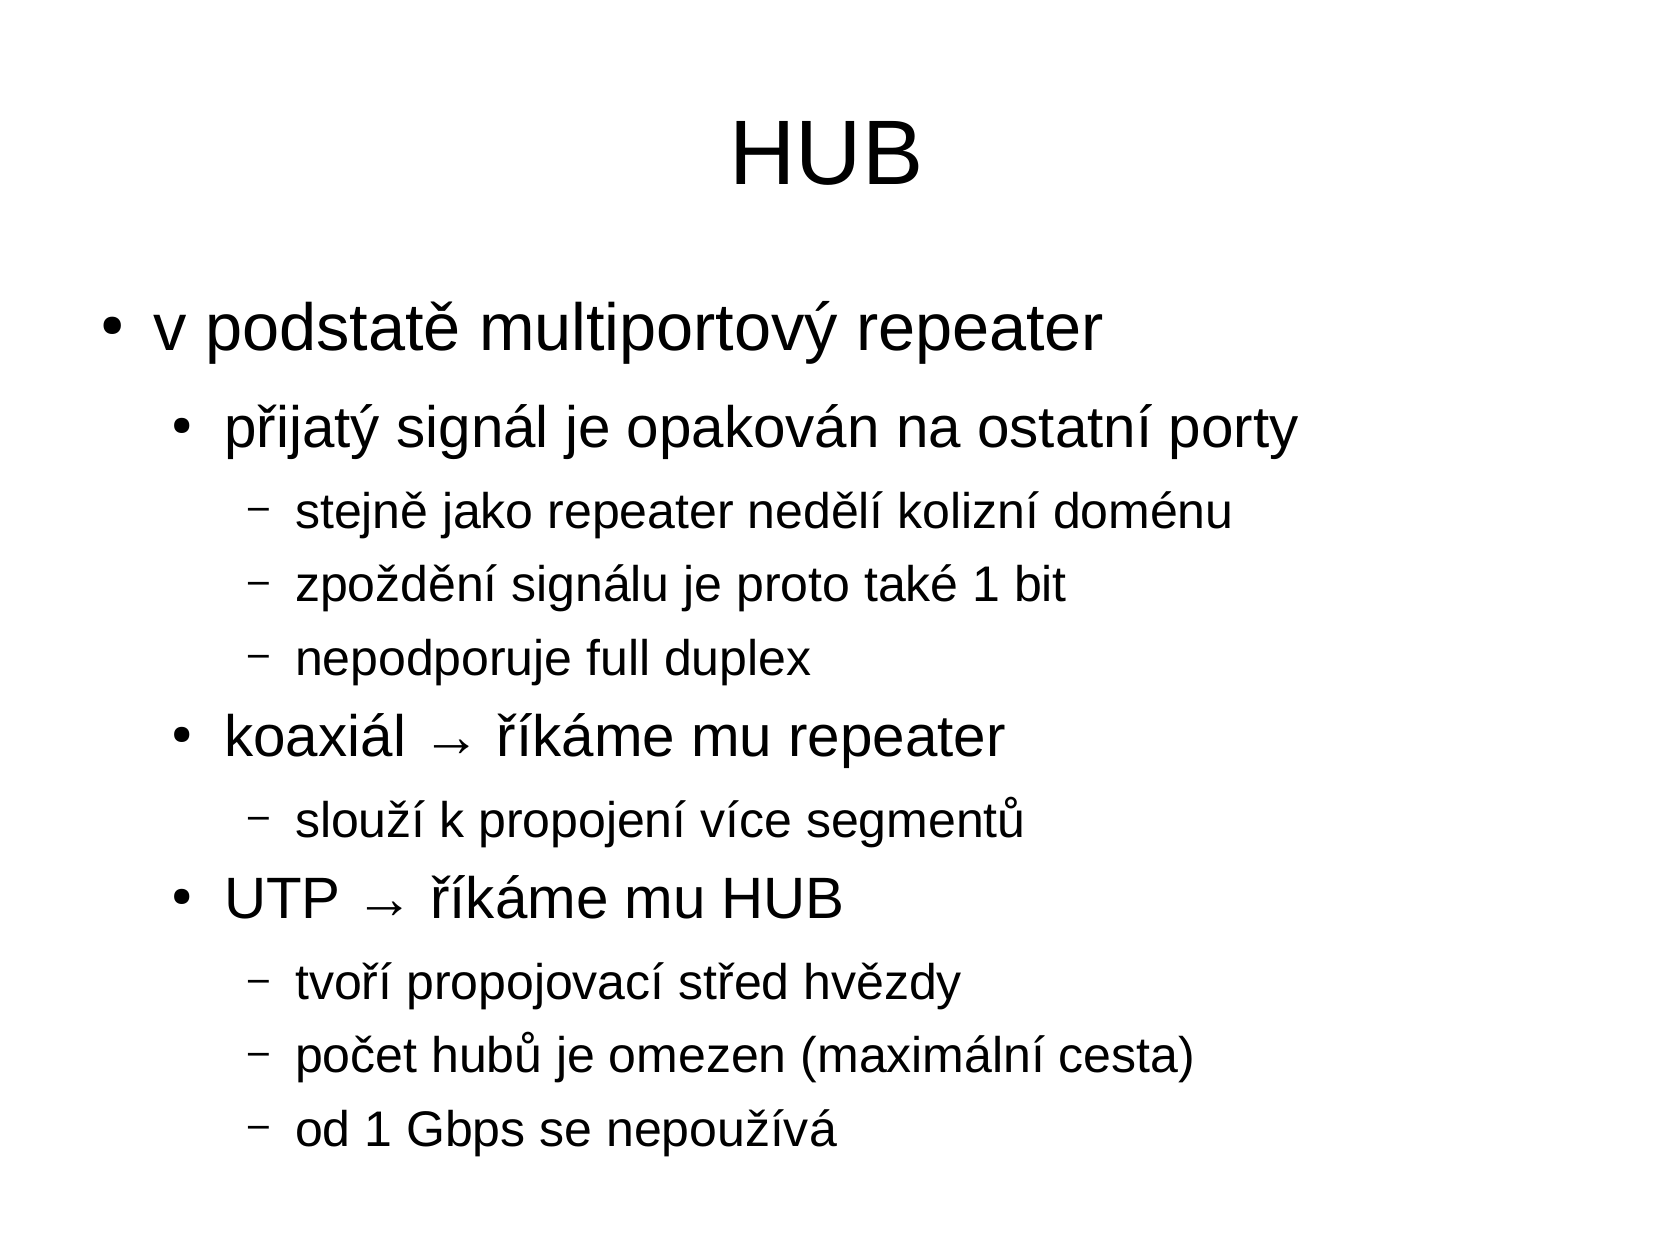

# HUB
v podstatě multiportový repeater
přijatý signál je opakován na ostatní porty
stejně jako repeater nedělí kolizní doménu
zpoždění signálu je proto také 1 bit
nepodporuje full duplex
koaxiál → říkáme mu repeater
slouží k propojení více segmentů
UTP → říkáme mu HUB
tvoří propojovací střed hvězdy
počet hubů je omezen (maximální cesta)
od 1 Gbps se nepoužívá